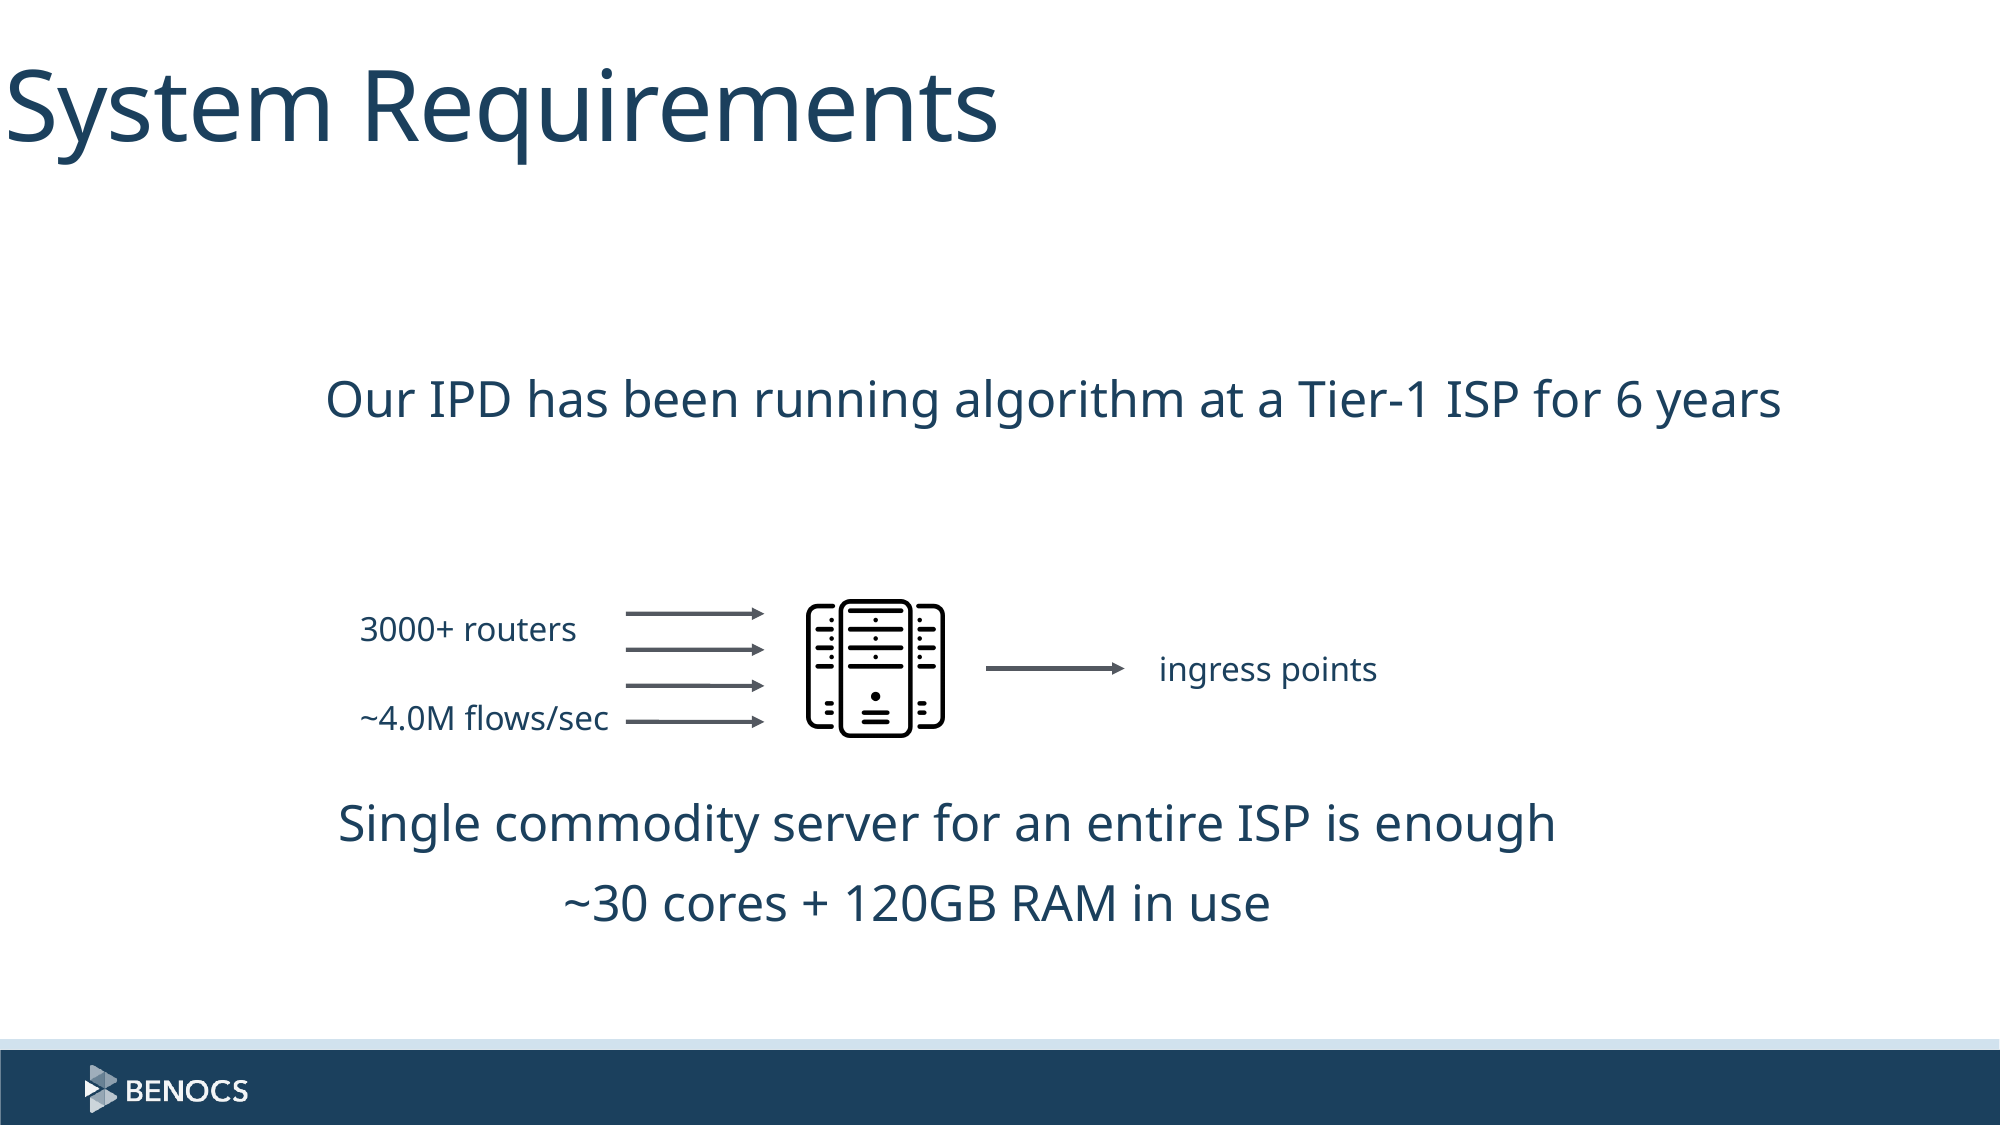

# System Requirements
Our IPD has been running algorithm at a Tier-1 ISP for 6 years
3000+ routers
~4.0M flows/sec
ingress points
Single commodity server for an entire ISP is enough
~30 cores + 120GB RAM in use